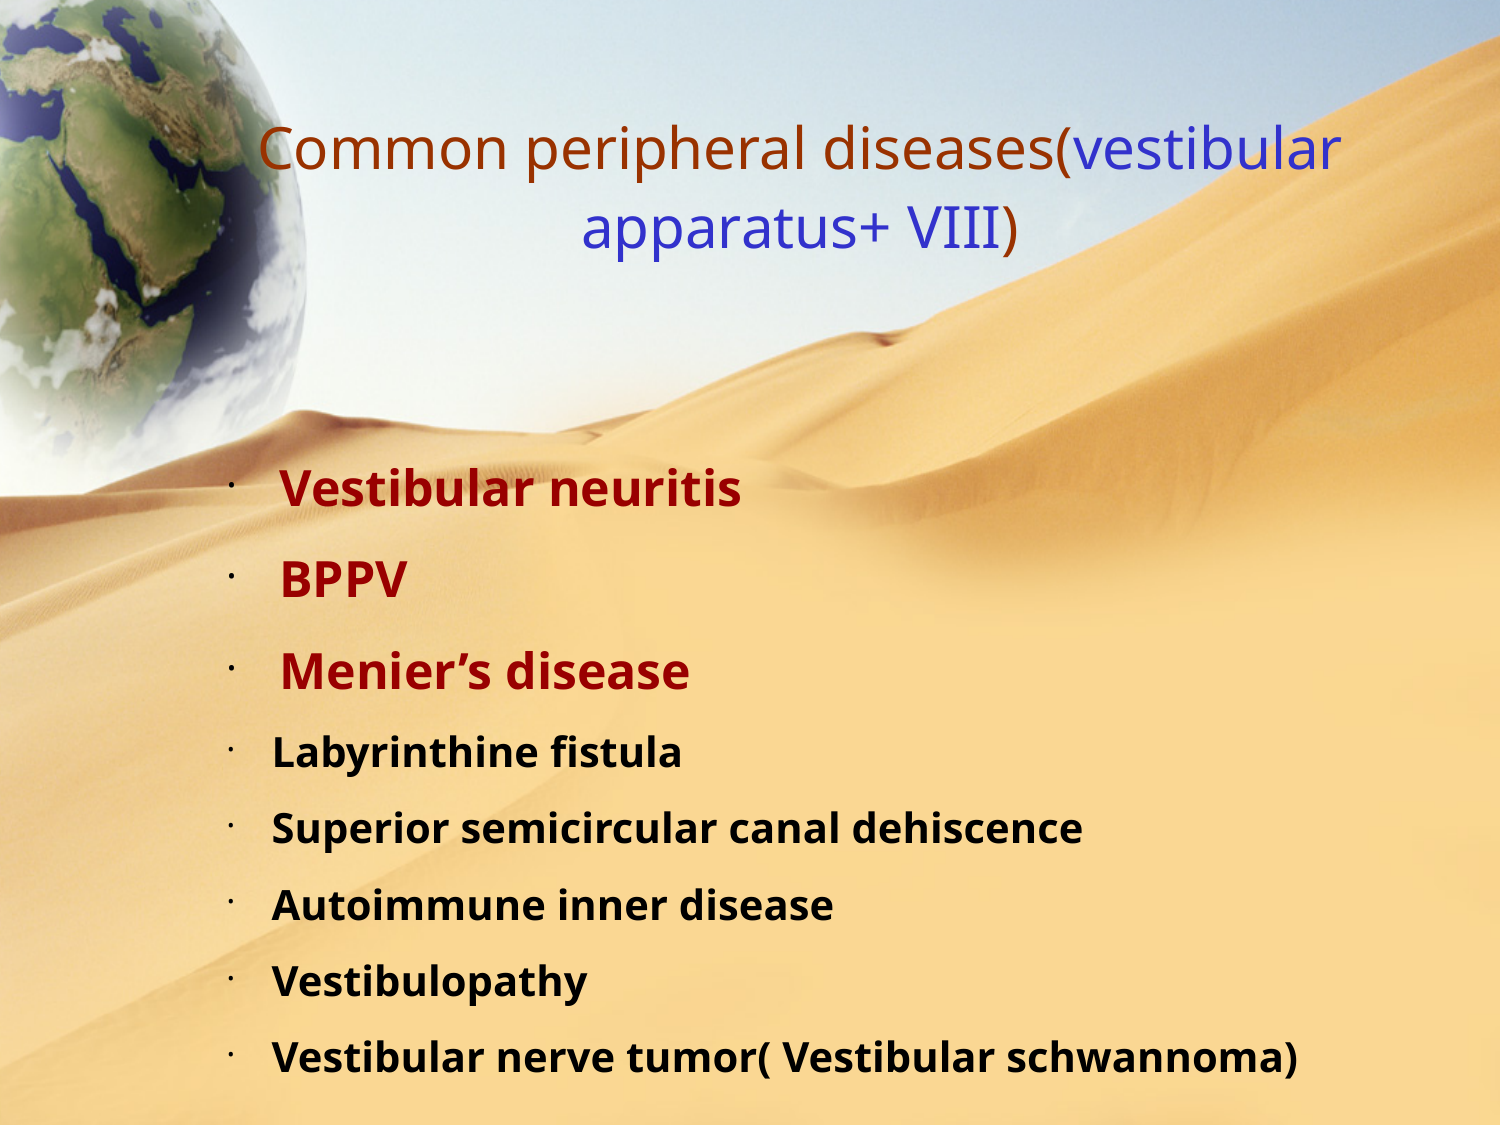

Common peripheral diseases (vestibular apparatus+ VIII)
Vestibular neuritis
BPPV
Menier’s disease
Labyrinthine fistula
Superior semicircular canal dehiscence
Autoimmune inner disease
Vestibulopathy
Vestibular nerve tumor( Vestibular schwannoma)